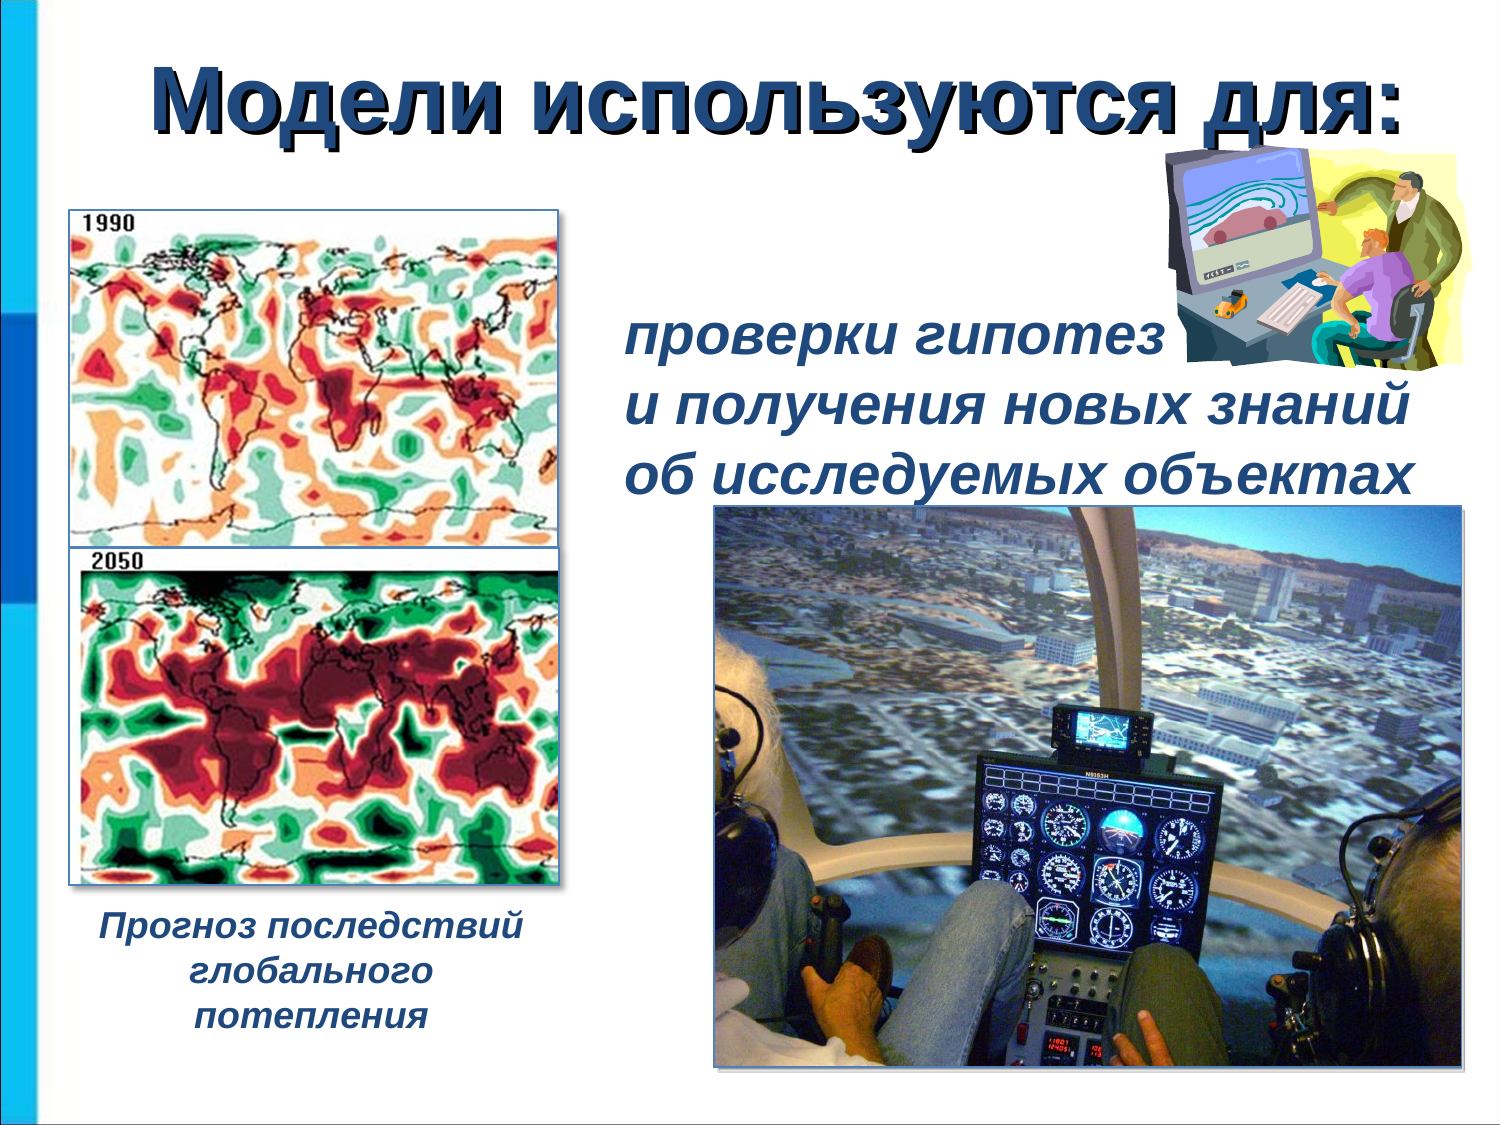

# Модели используются для:
проверки гипотез
и получения новых знаний
об исследуемых объектах
Прогноз последствий глобального потепления